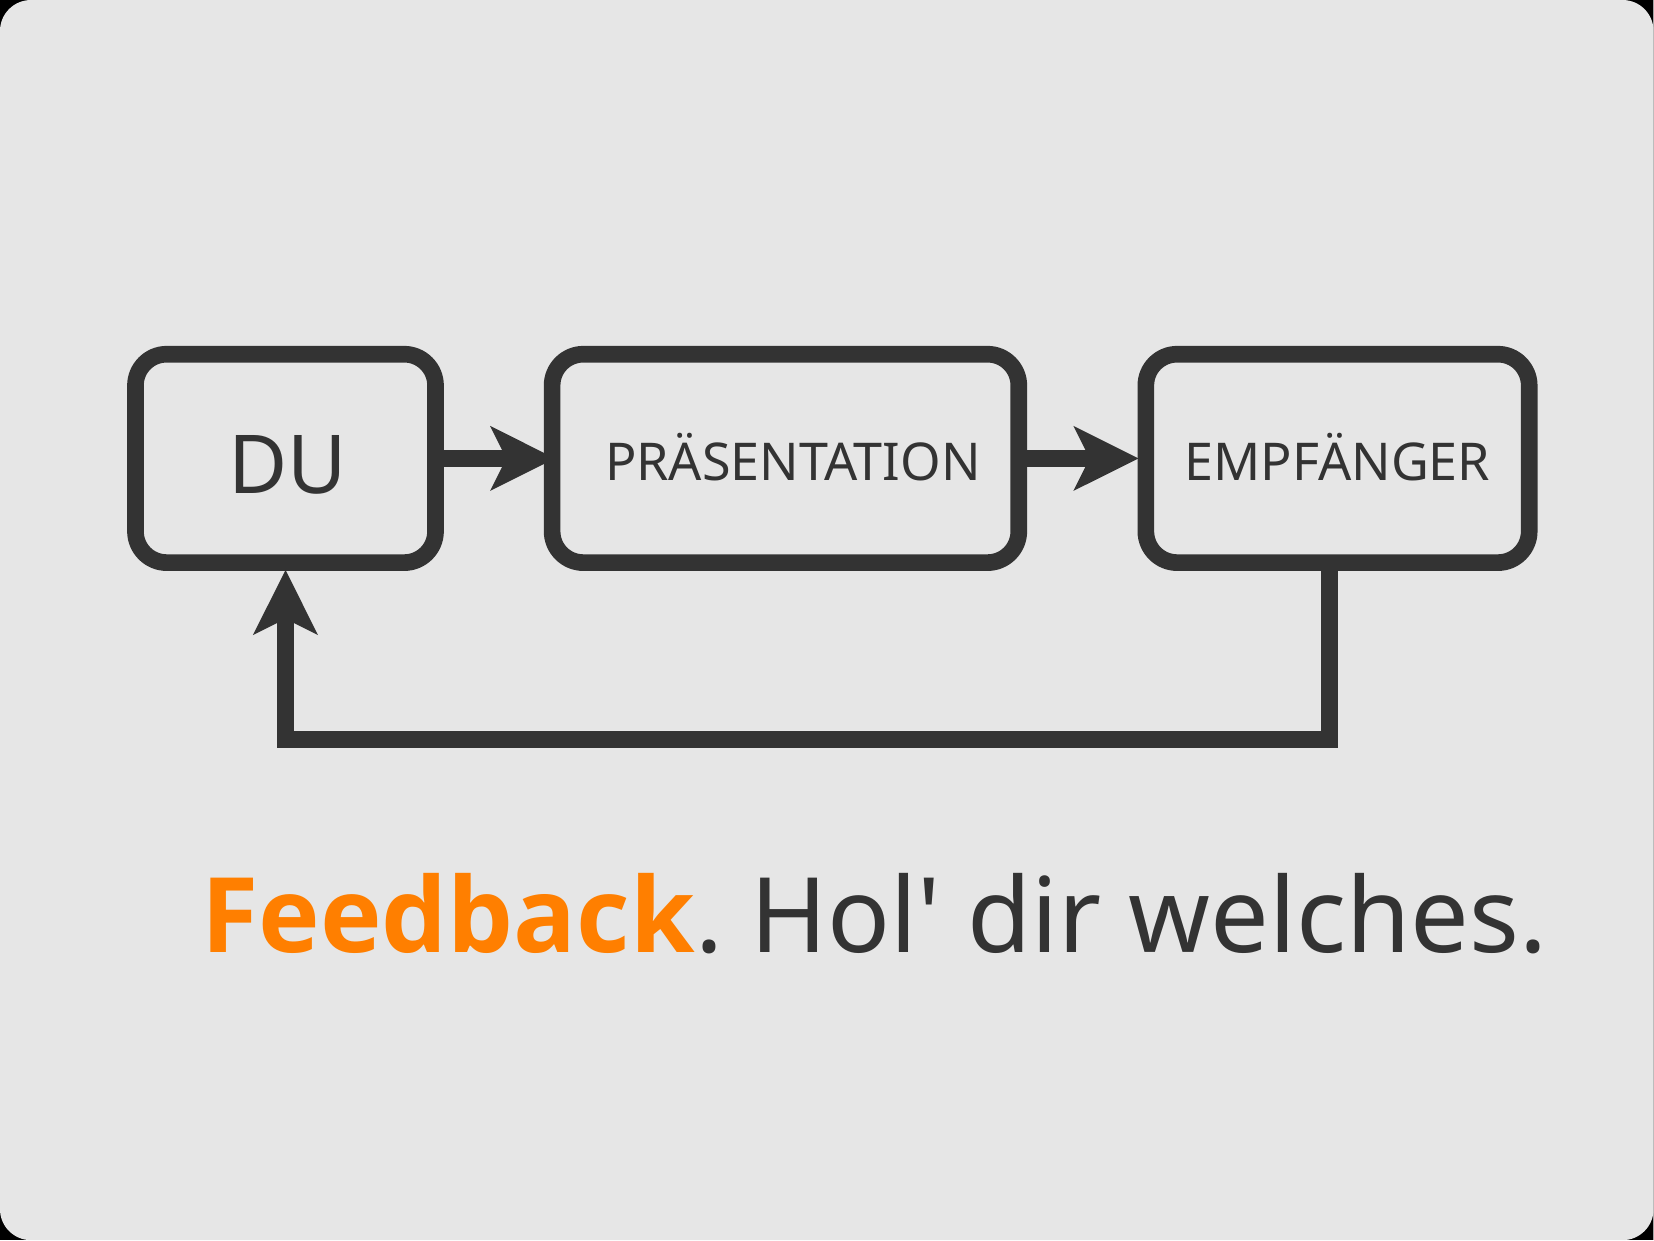

DU
PRÄSENTATION
EMPFÄNGER
Feedback. Hol' dir welches.